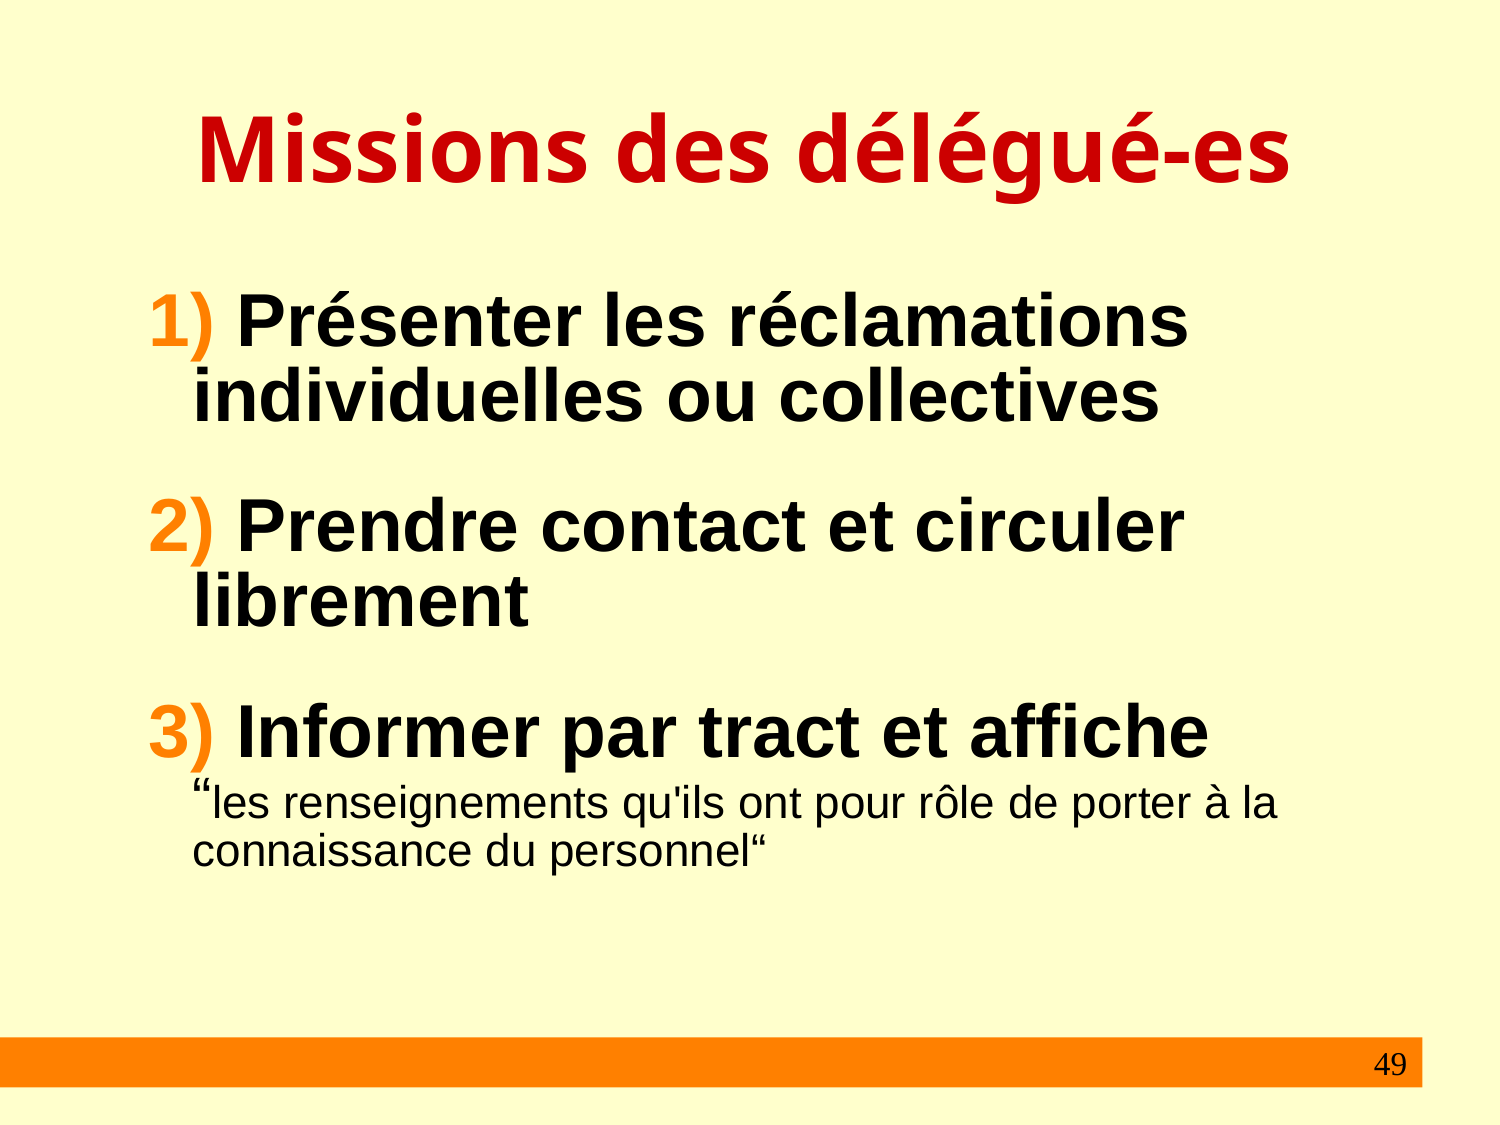

# Missions des délégué-es
 Présenter les réclamations individuelles ou collectives
 Prendre contact et circuler librement
 Informer par tract et affiche
“les renseignements qu'ils ont pour rôle de porter à la connaissance du personnel“